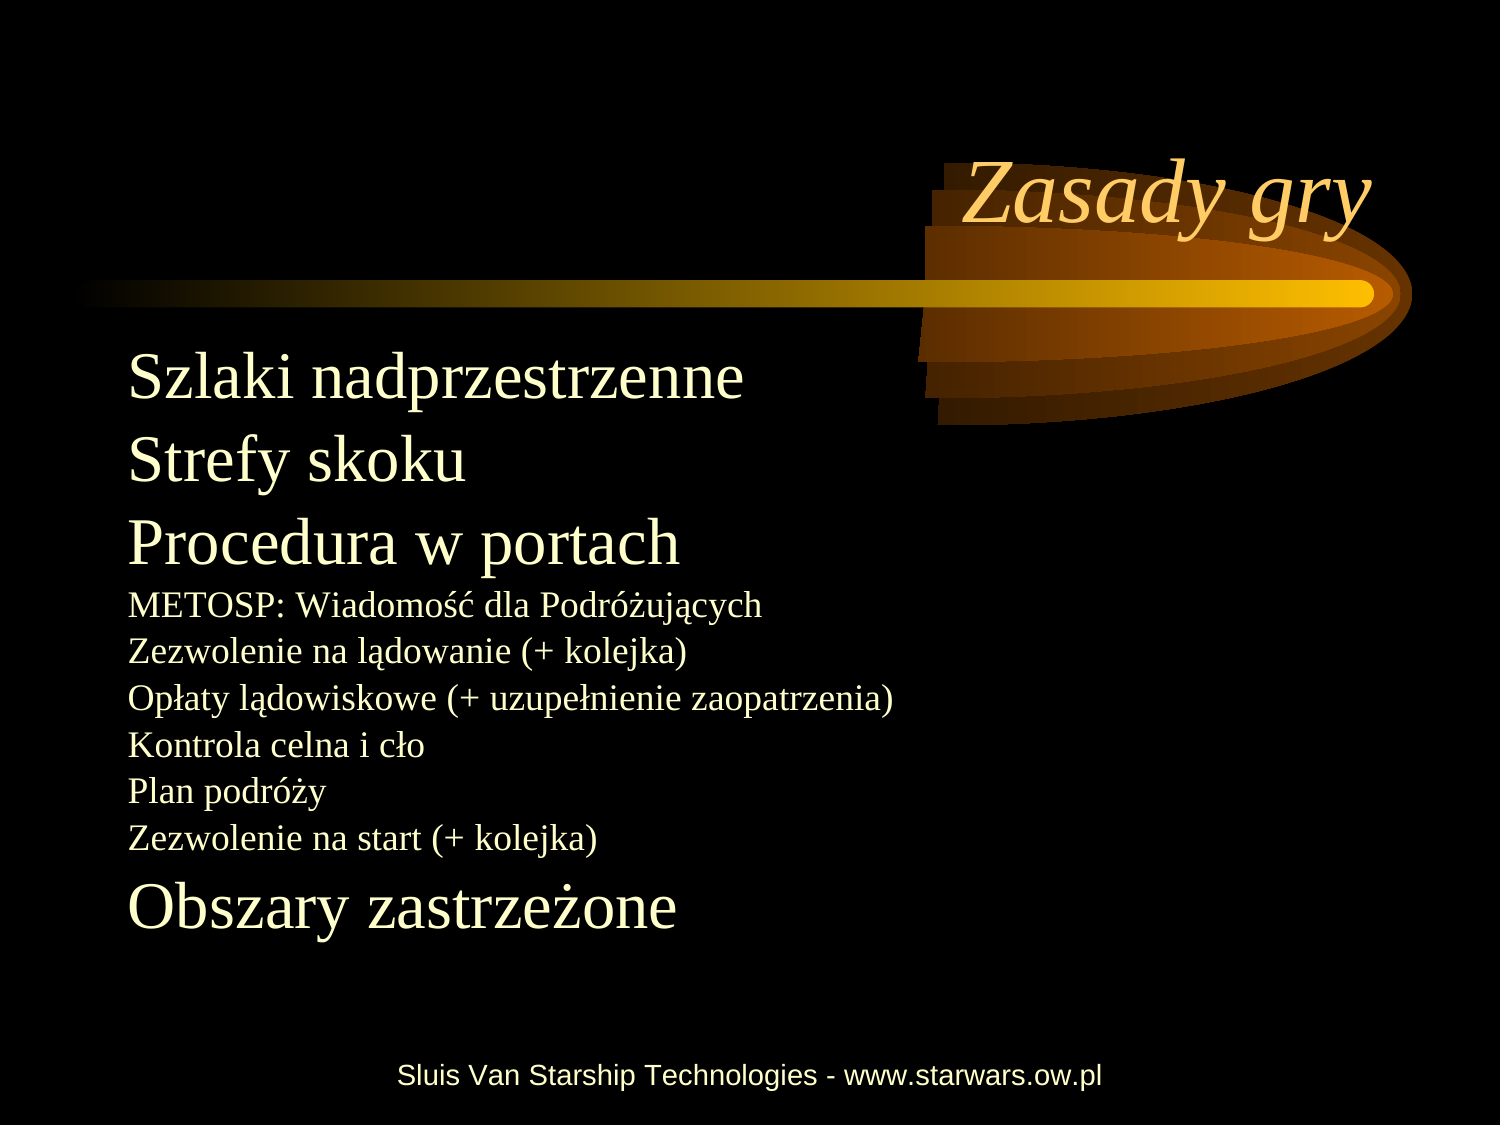

# Zasady gry
Szlaki nadprzestrzenne
Strefy skoku
Procedura w portach
METOSP: Wiadomość dla Podróżujących
Zezwolenie na lądowanie (+ kolejka)
Opłaty lądowiskowe (+ uzupełnienie zaopatrzenia)
Kontrola celna i cło
Plan podróży
Zezwolenie na start (+ kolejka)
Obszary zastrzeżone
Sluis Van Starship Technologies - www.starwars.ow.pl